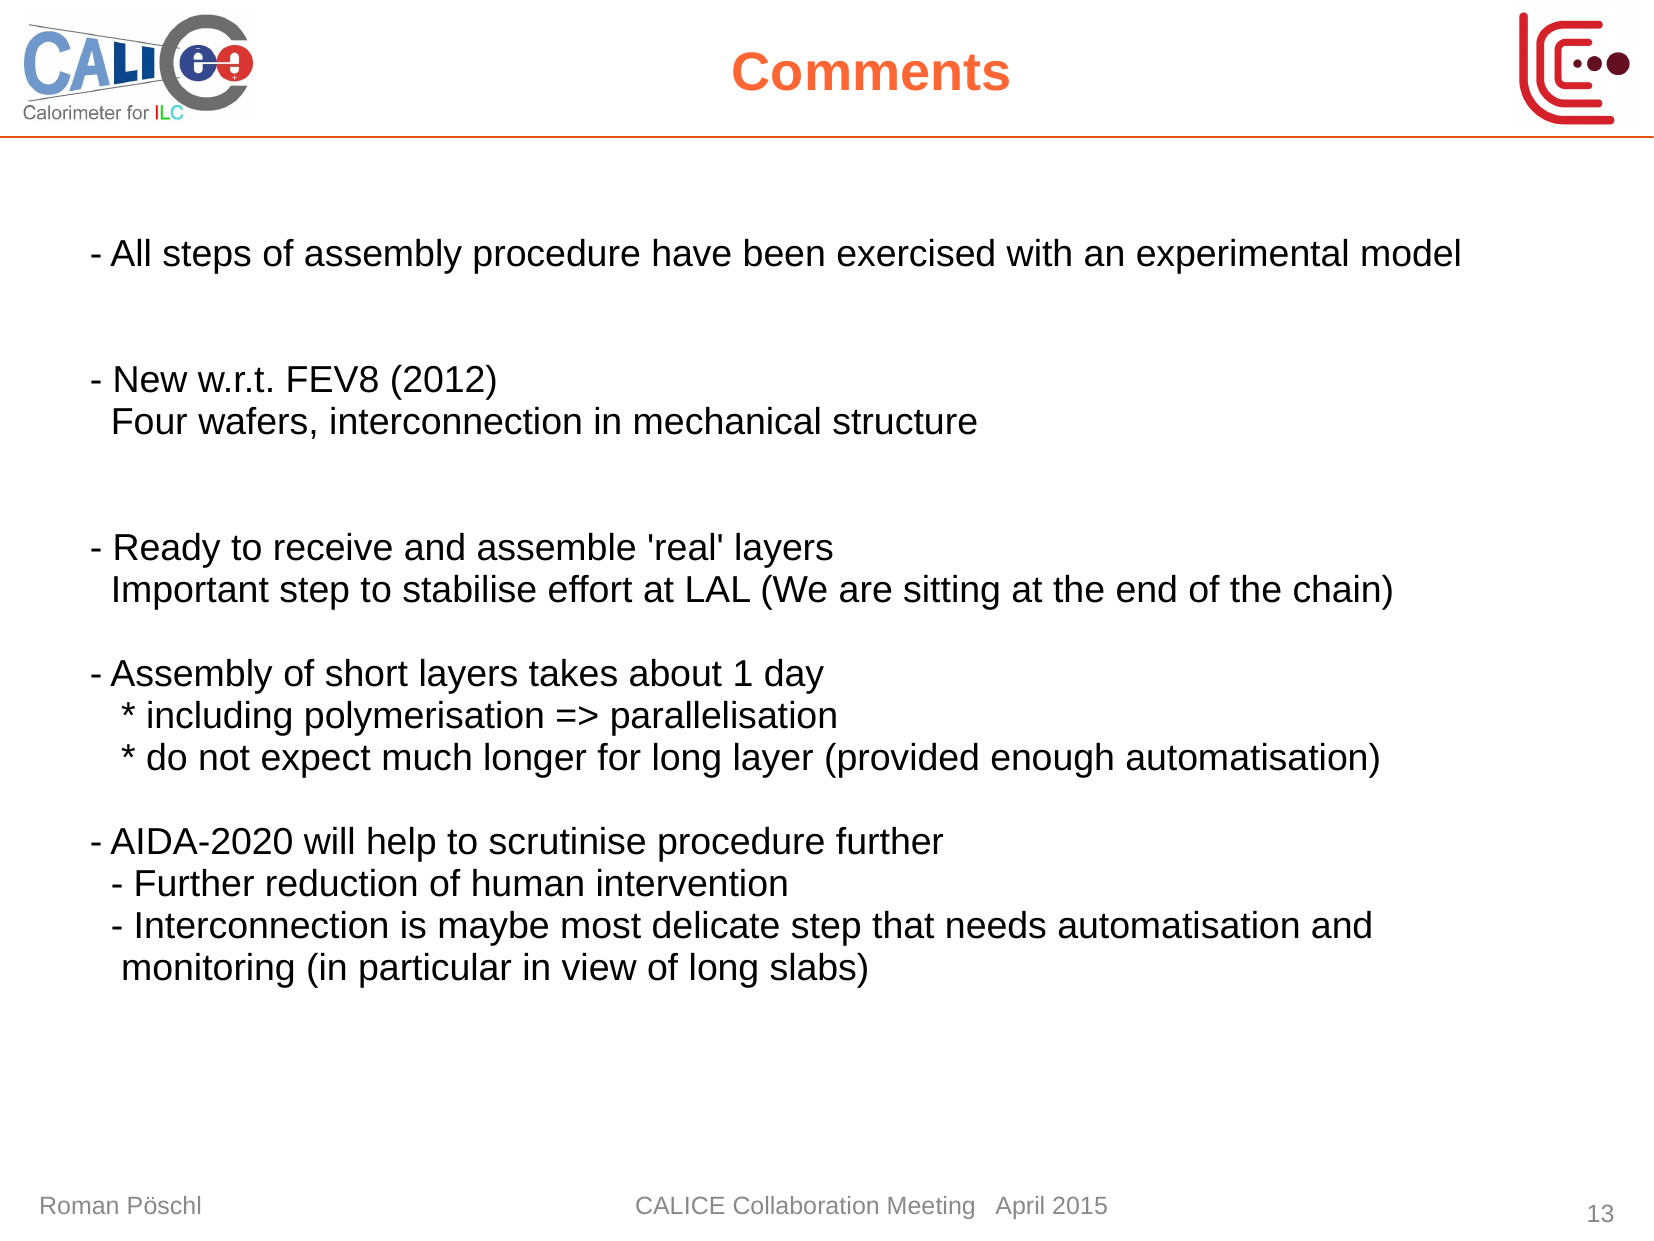

# Comments
- All steps of assembly procedure have been exercised with an experimental model
- New w.r.t. FEV8 (2012)
 Four wafers, interconnection in mechanical structure
- Ready to receive and assemble 'real' layers
 Important step to stabilise effort at LAL (We are sitting at the end of the chain)
- Assembly of short layers takes about 1 day
 * including polymerisation => parallelisation
 * do not expect much longer for long layer (provided enough automatisation)
- AIDA-2020 will help to scrutinise procedure further
 - Further reduction of human intervention
 - Interconnection is maybe most delicate step that needs automatisation and
 monitoring (in particular in view of long slabs)